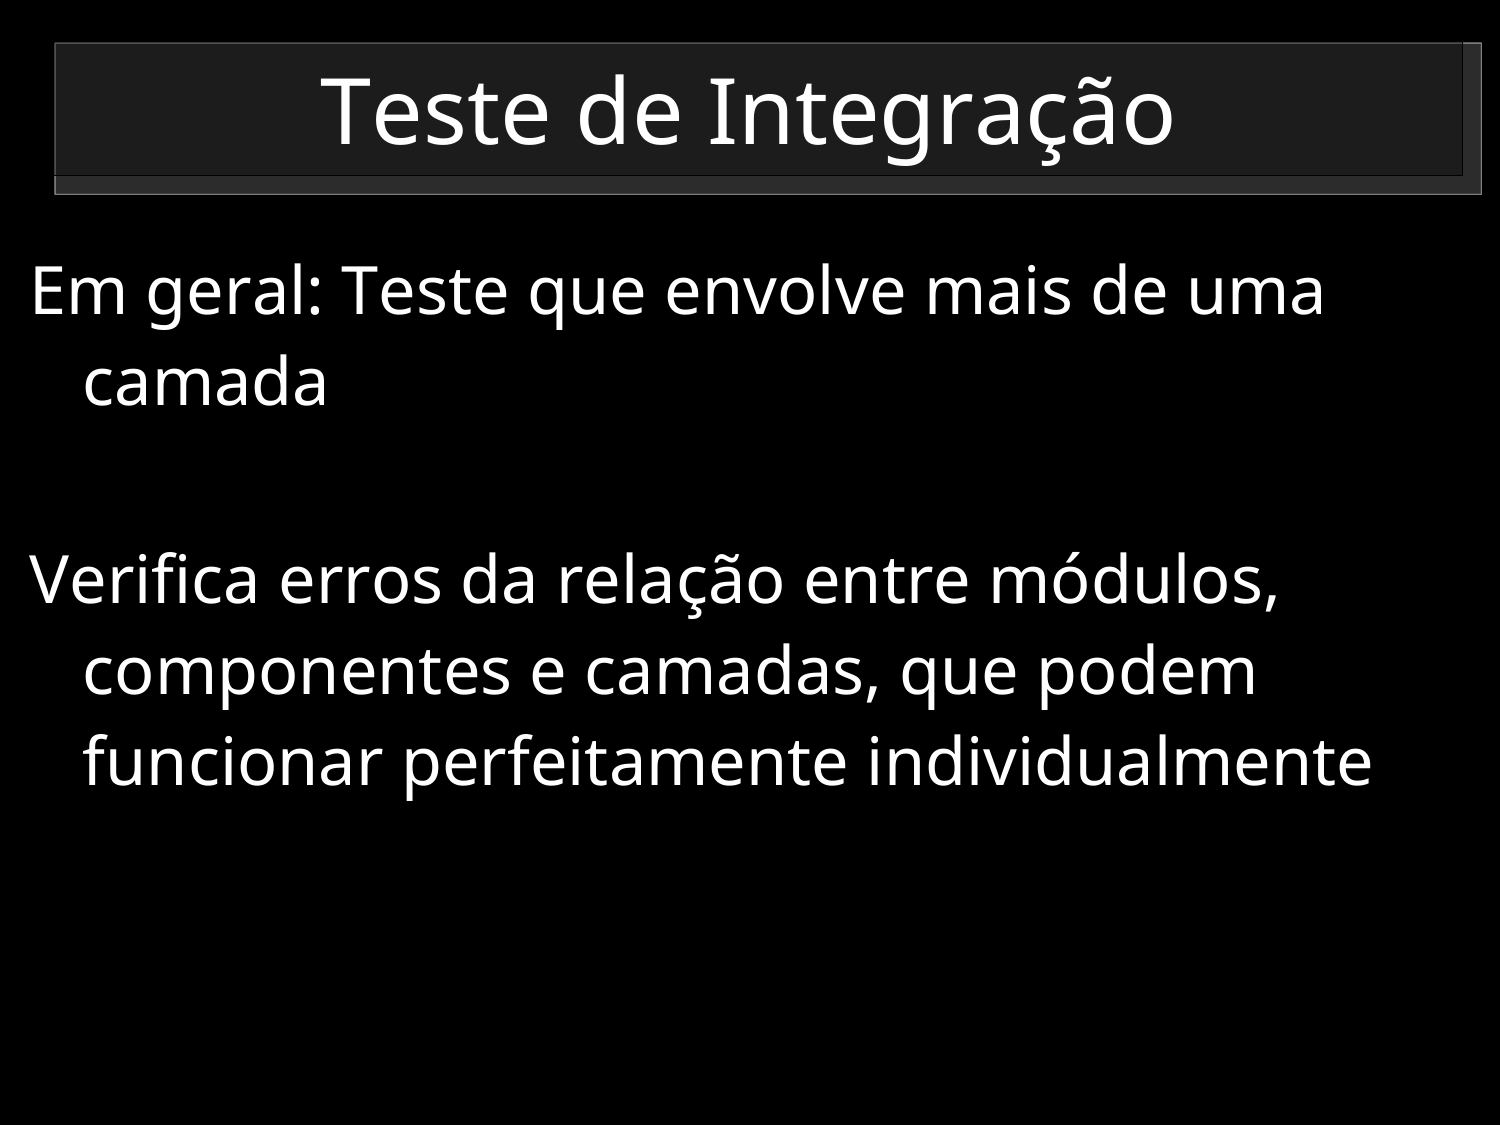

# Teste de Integração
Em geral: Teste que envolve mais de uma camada
Verifica erros da relação entre módulos, componentes e camadas, que podem funcionar perfeitamente individualmente